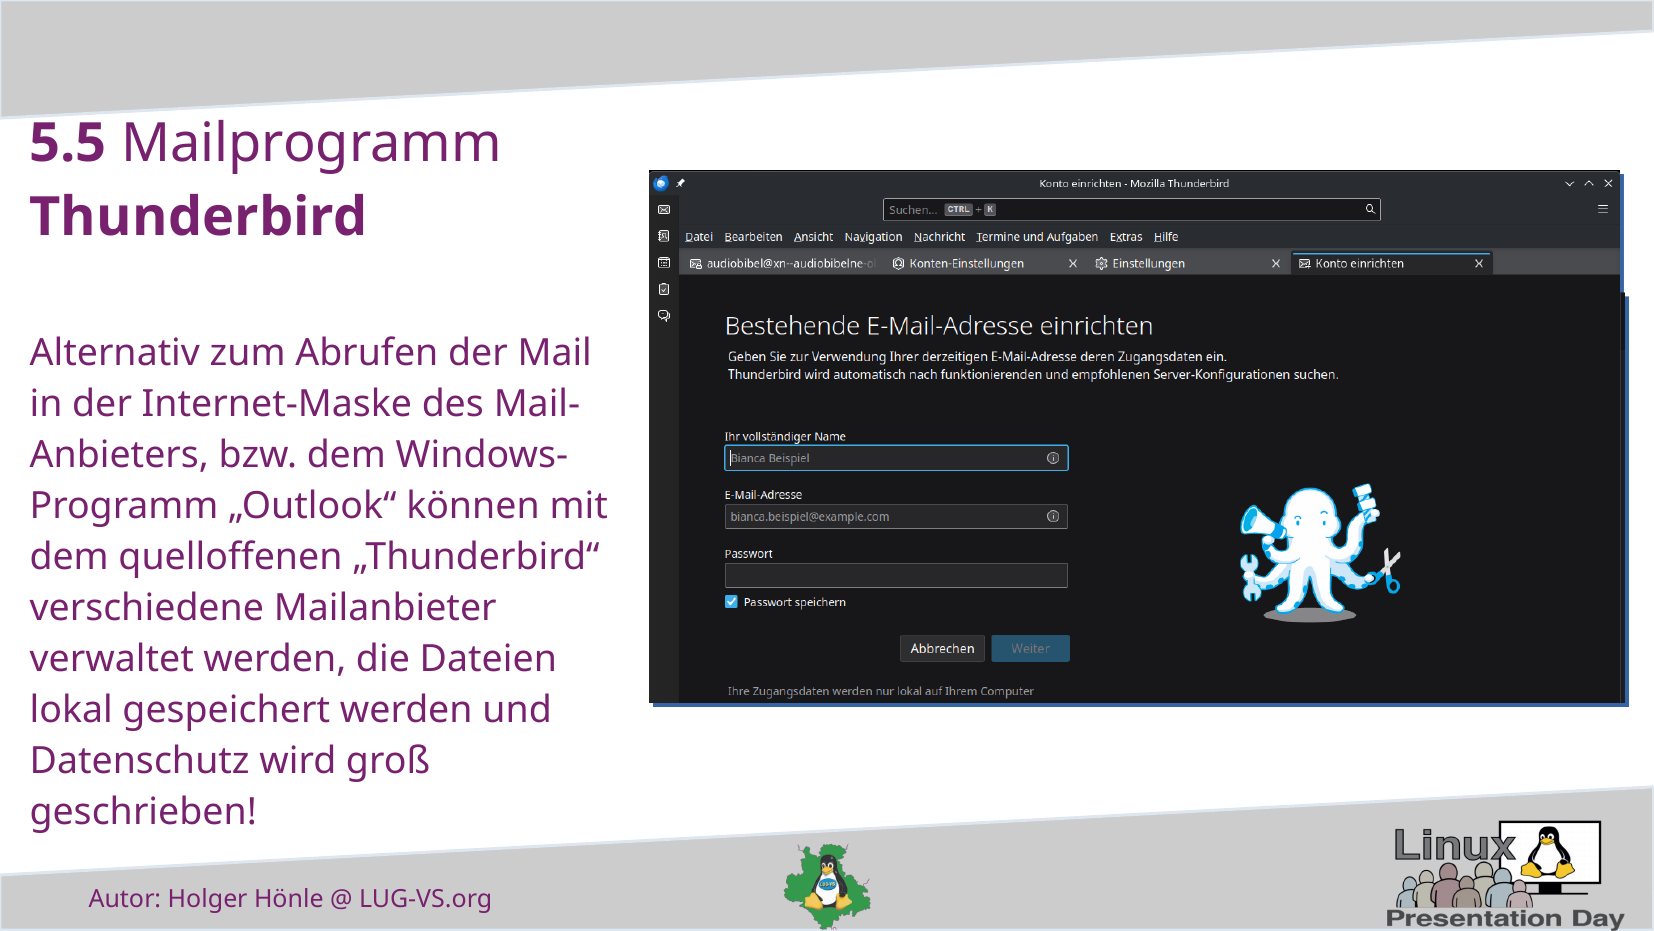

# 5.5 Mailprogramm Thunderbird Alternativ zum Abrufen der Mail in der Internet-Maske des Mail-Anbieters, bzw. dem Windows-Programm „Outlook“ können mit dem quelloffenen „Thunderbird“ verschiedene Mailanbieter verwaltet werden, die Dateien lokal gespeichert werden und Datenschutz wird groß geschrieben!
Autor: Holger Hönle @ LUG-VS.org